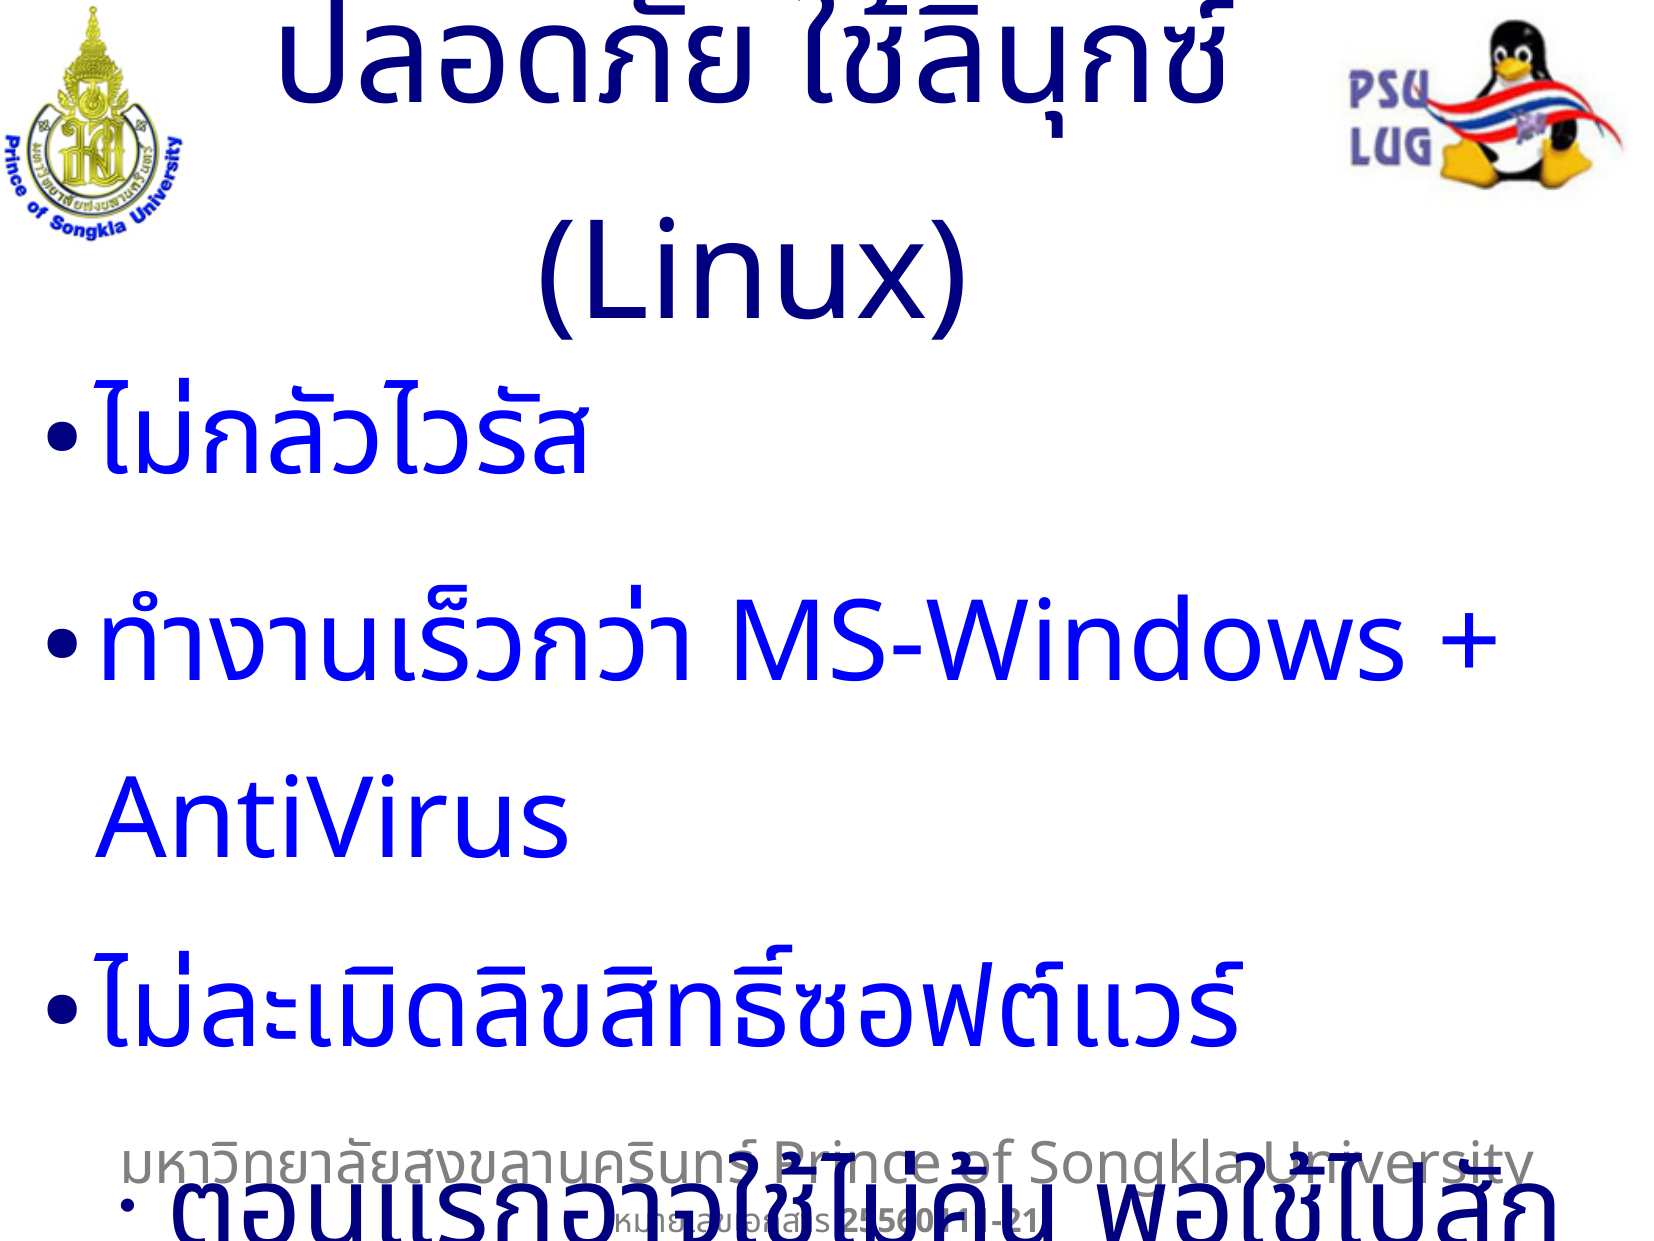

# ปลอดภัย ใช้ลินุกซ์ (Linux)
ไม่กลัวไวรัส
ทำงานเร็วกว่า MS-Windows + AntiVirus
ไม่ละเมิดลิขสิทธิ์ซอฟต์แวร์
ตอนแรกอาจใช้ไม่คุ้น พอใช้ไปสักพักก็ชินเอง